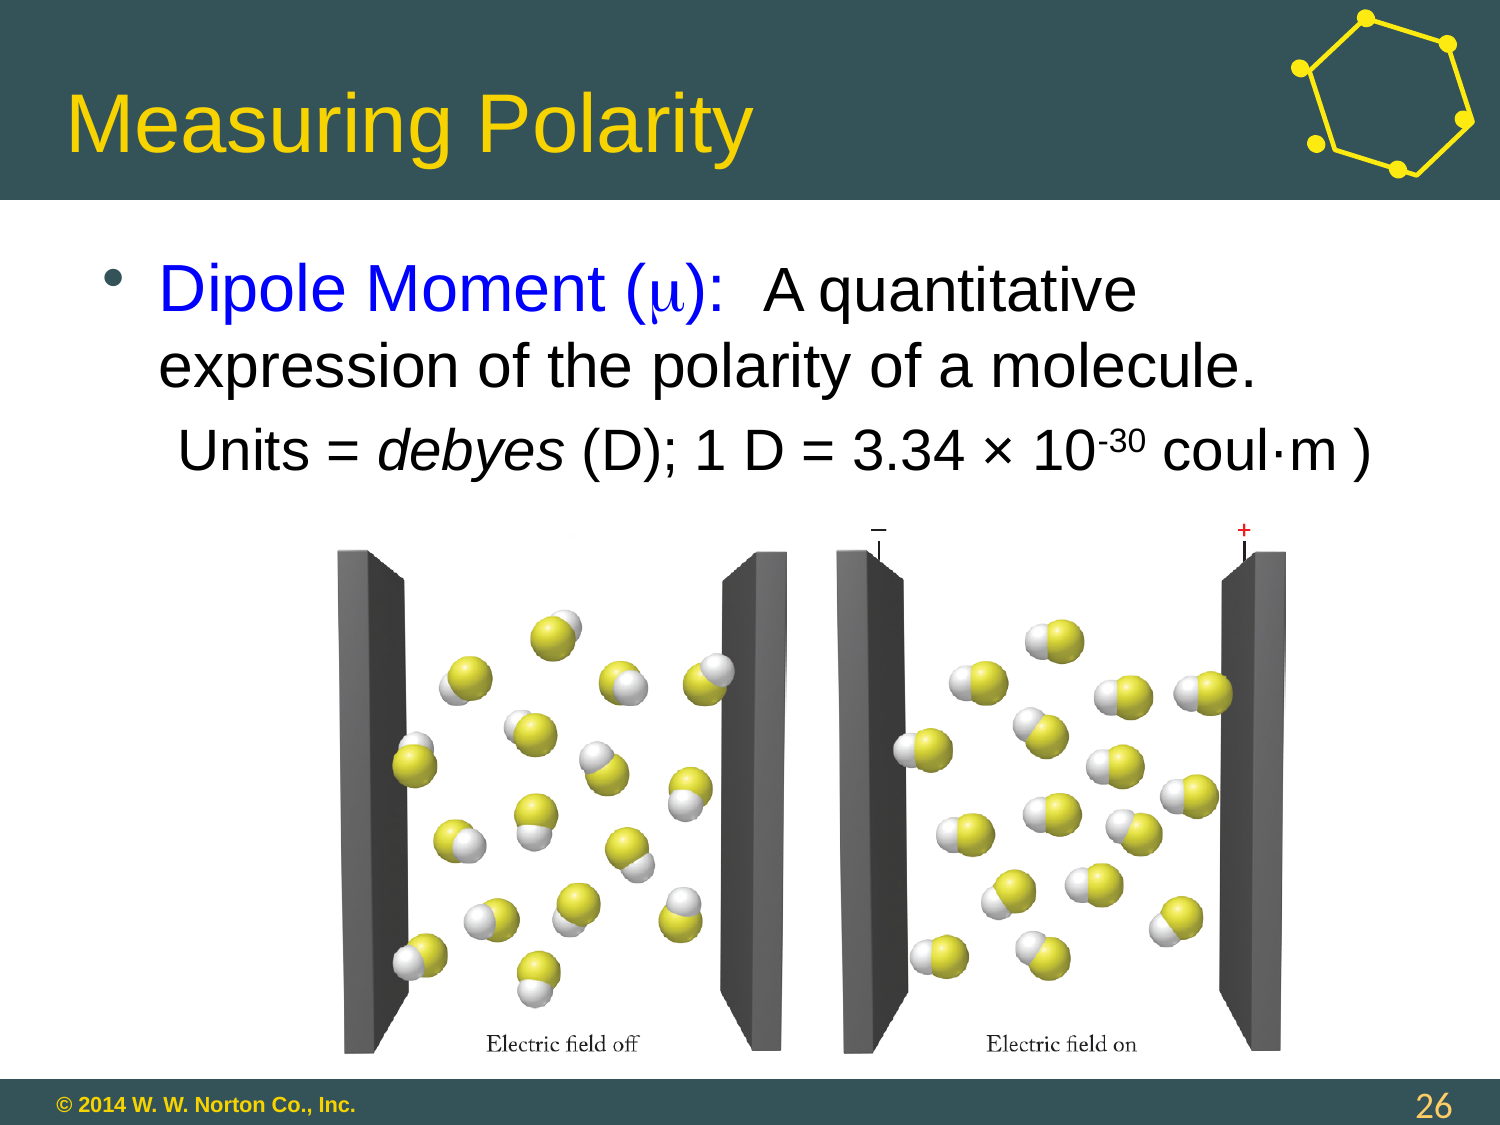

Measuring Polarity
# Dipole Moment (): A quantitative expression of the polarity of a molecule.
Units = debyes (D); 1 D = 3.34 × 10-30 coul·m )